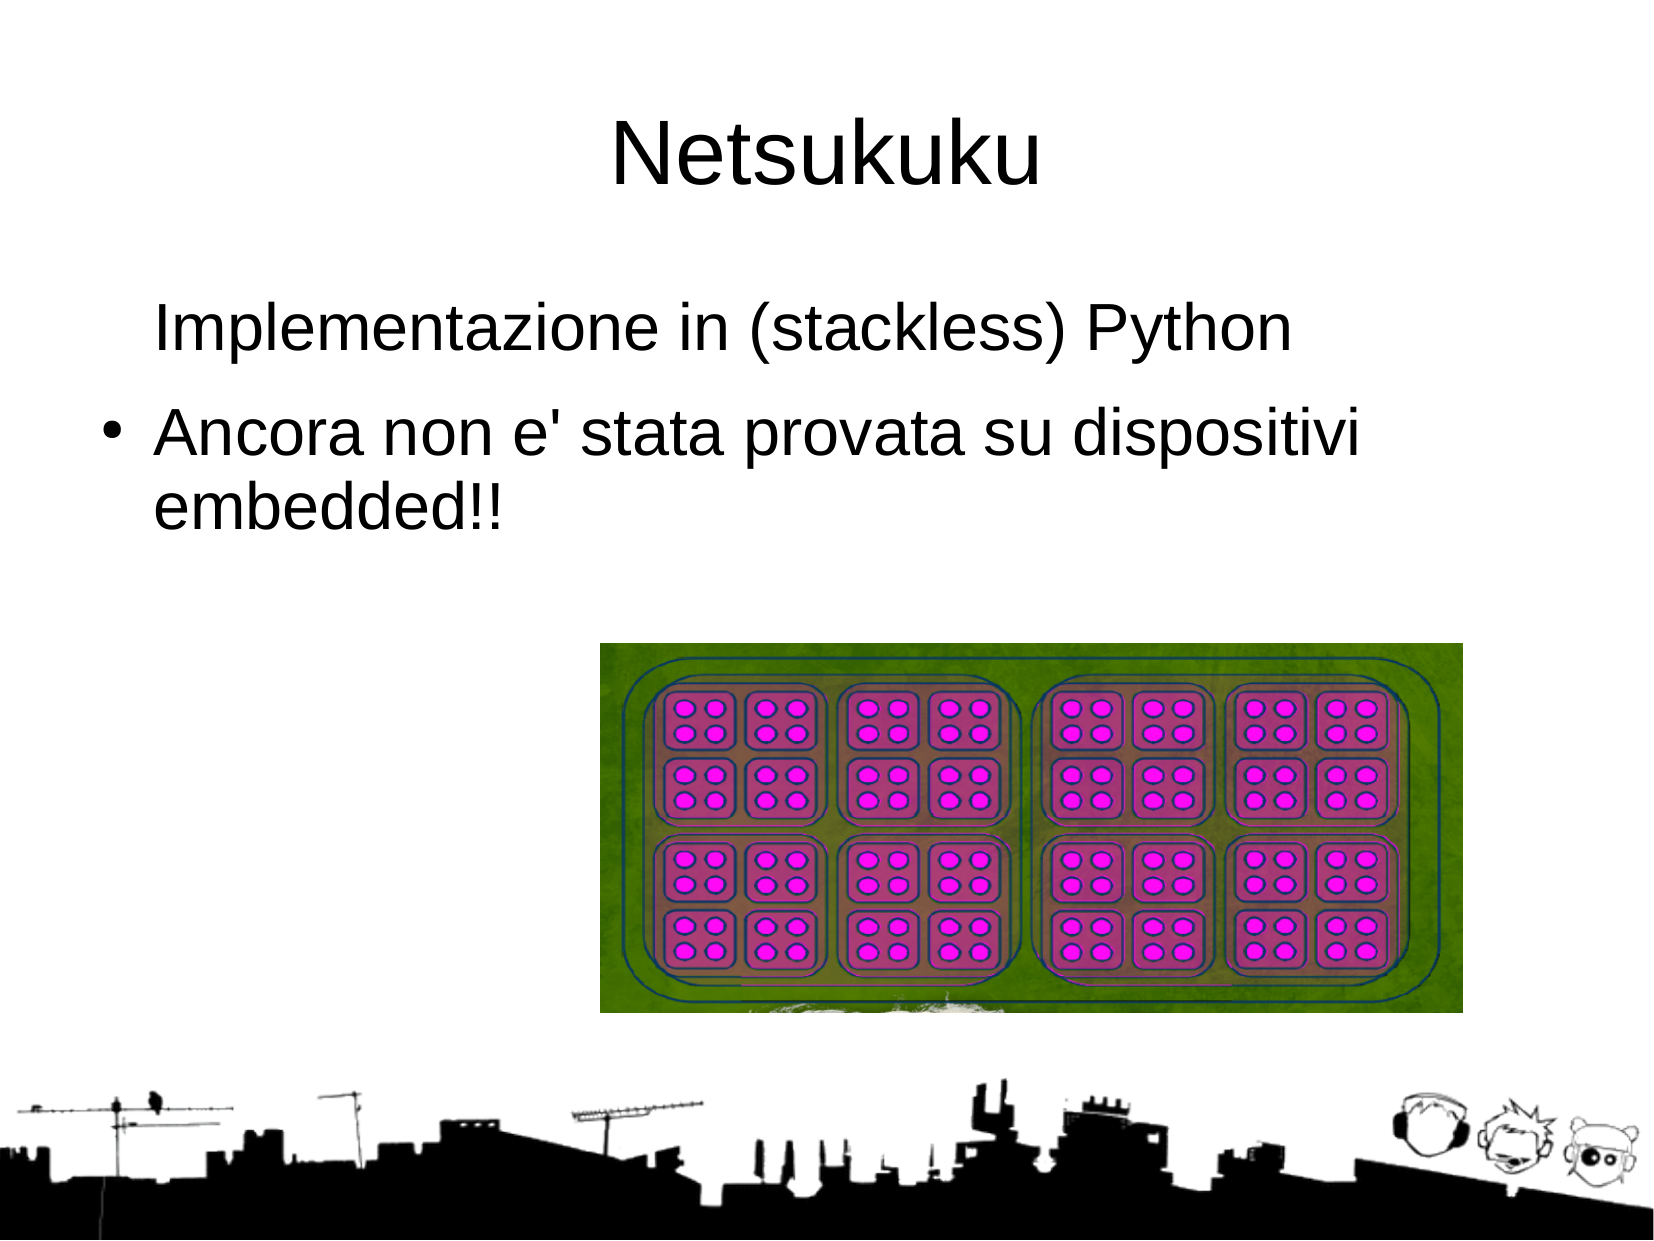

# Netsukuku
Implementazione in (stackless) Python
Ancora non e' stata provata su dispositivi embedded!!